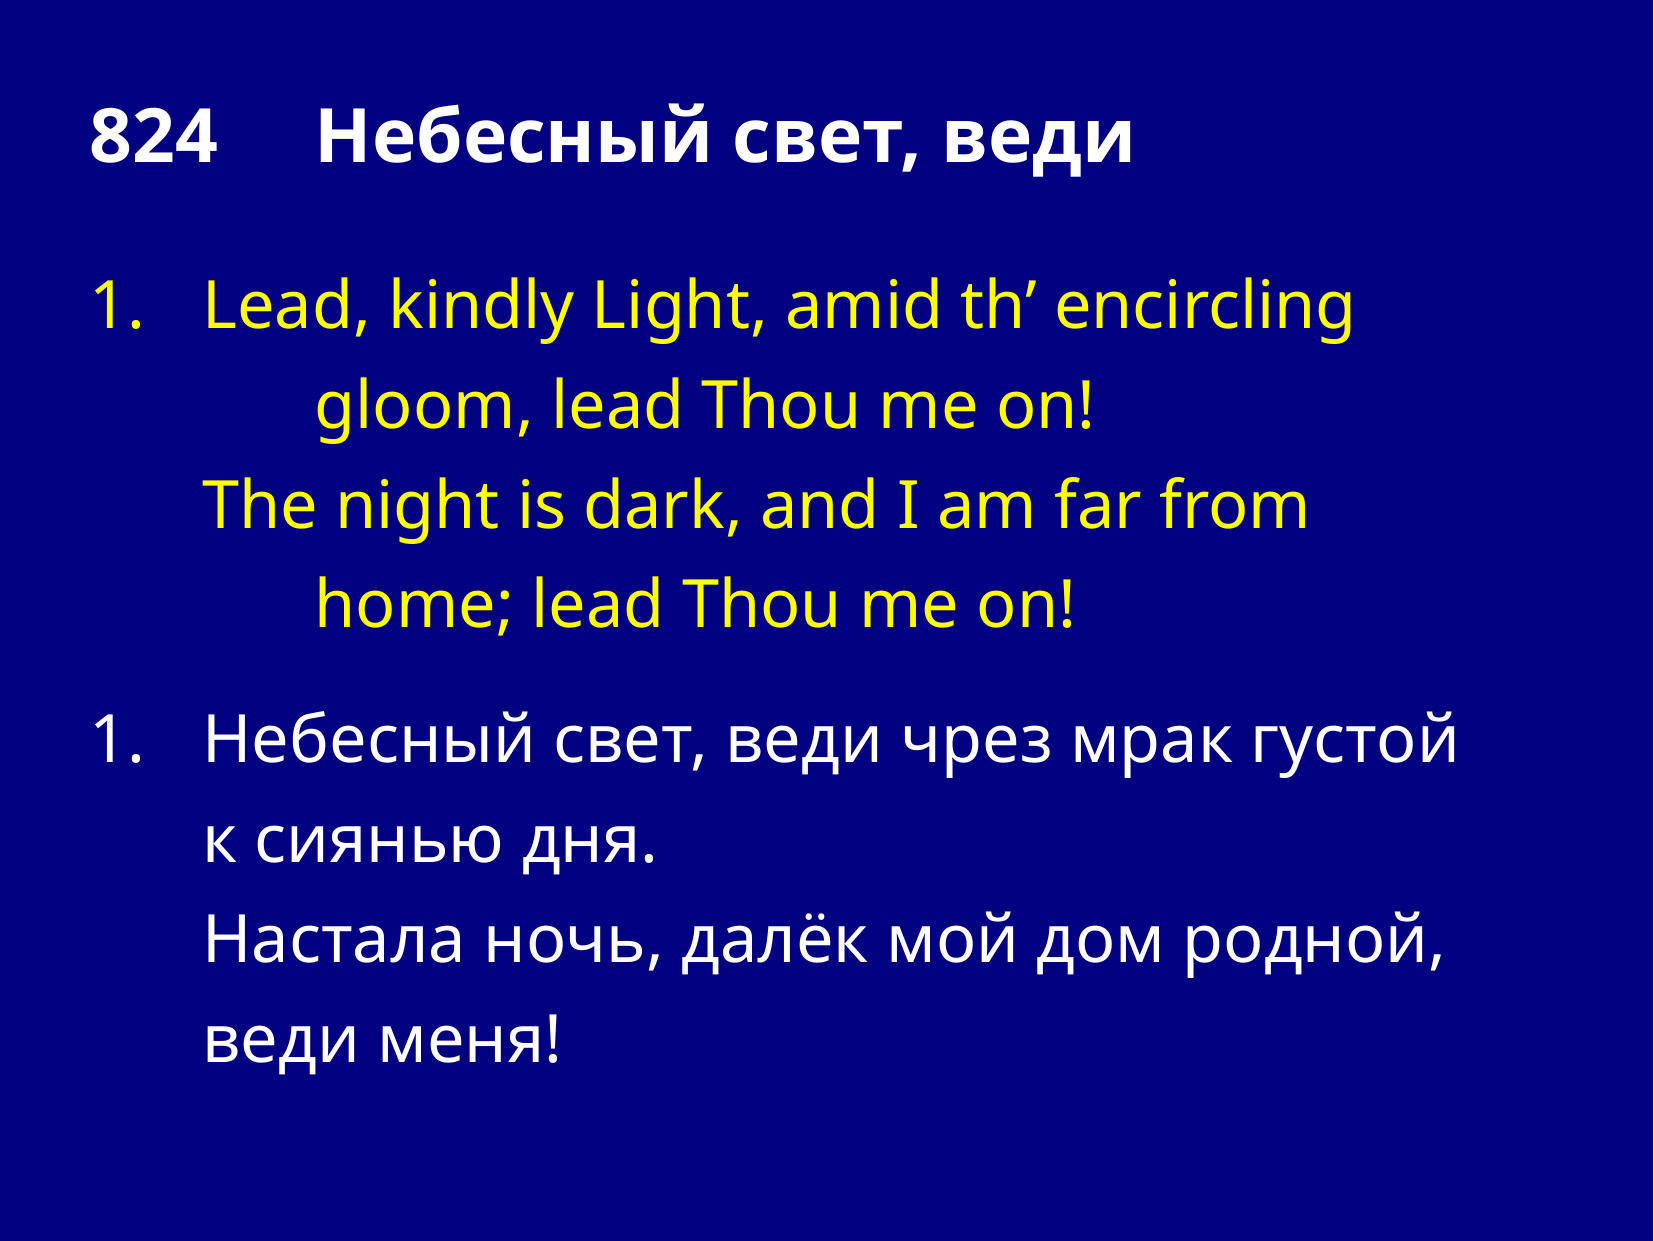

824	Небесный свет, веди
1.	Lead, kindly Light, amid th’ encircling
		gloom, lead Thou me on!
	The night is dark, and I am far from
		home; lead Thou me on!
1.	Небесный свет, веди чрез мрак густой
	к сиянью дня.
	Настала ночь, далёк мой дом родной,
	веди меня!